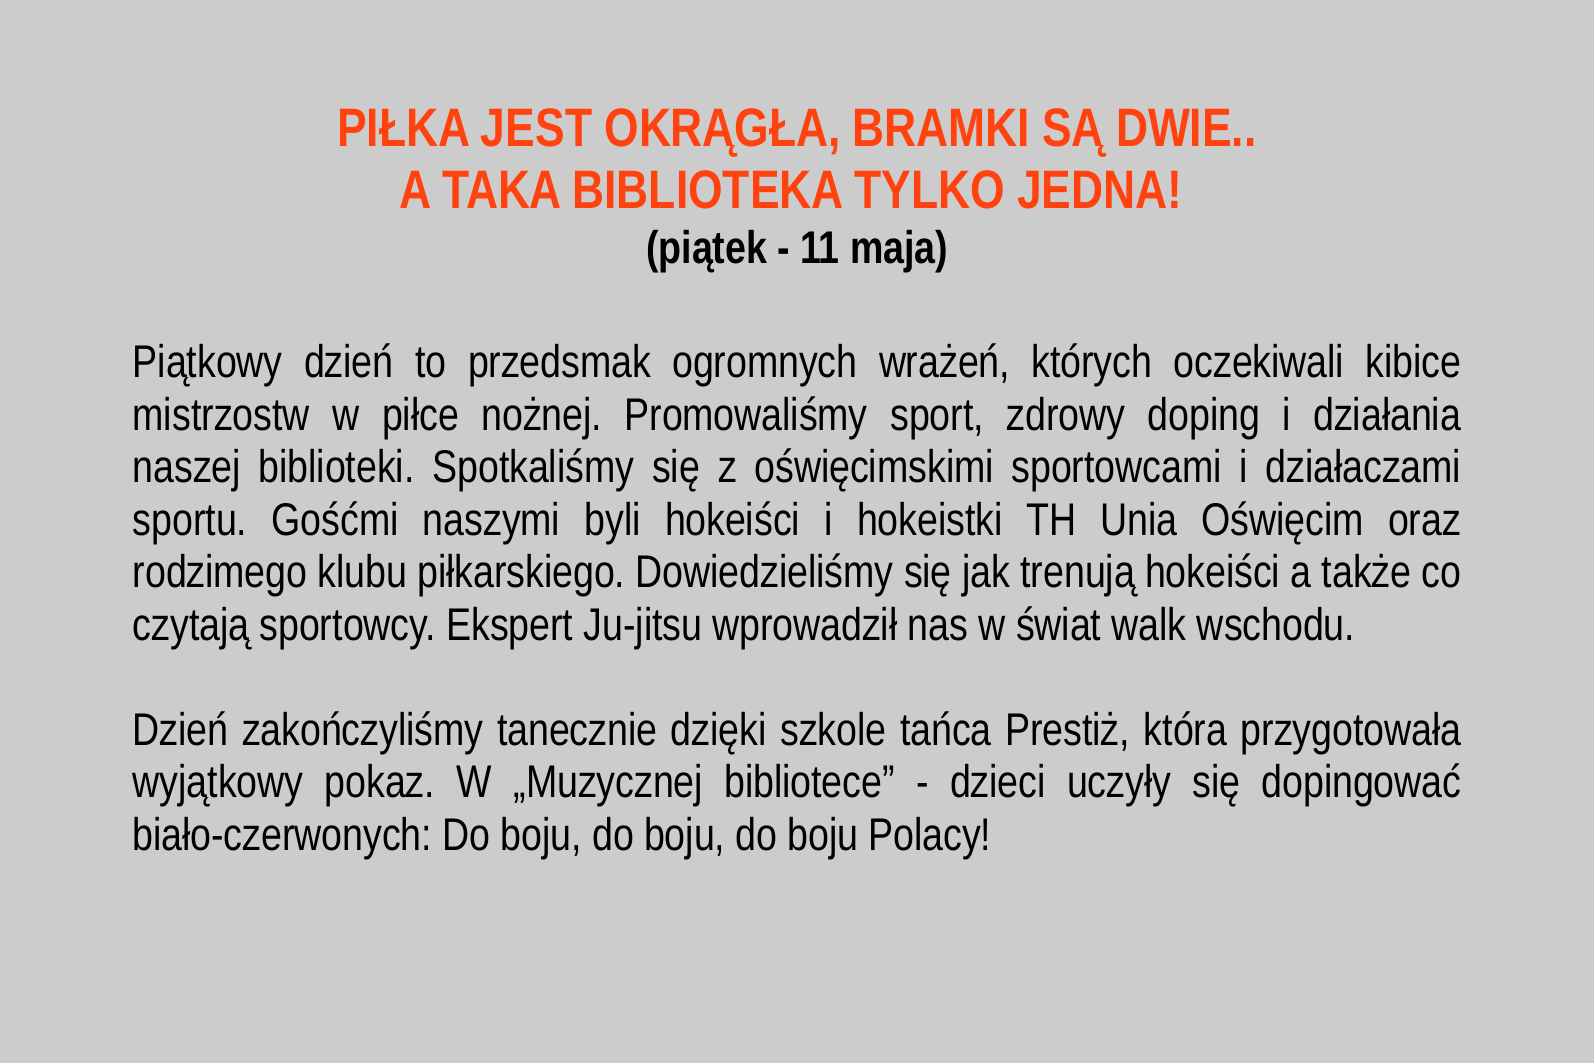

PIŁKA JEST OKRĄGŁA, BRAMKI SĄ DWIE..
A TAKA BIBLIOTEKA TYLKO JEDNA!
(piątek - 11 maja)
Piątkowy dzień to przedsmak ogromnych wrażeń, których oczekiwali kibice mistrzostw w piłce nożnej. Promowaliśmy sport, zdrowy doping i działania naszej biblioteki. Spotkaliśmy się z oświęcimskimi sportowcami i działaczami sportu. Gośćmi naszymi byli hokeiści i hokeistki TH Unia Oświęcim oraz rodzimego klubu piłkarskiego. Dowiedzieliśmy się jak trenują hokeiści a także co czytają sportowcy. Ekspert Ju-jitsu wprowadził nas w świat walk wschodu.
Dzień zakończyliśmy tanecznie dzięki szkole tańca Prestiż, która przygotowała wyjątkowy pokaz. W „Muzycznej bibliotece” - dzieci uczyły się dopingować biało-czerwonych: Do boju, do boju, do boju Polacy!